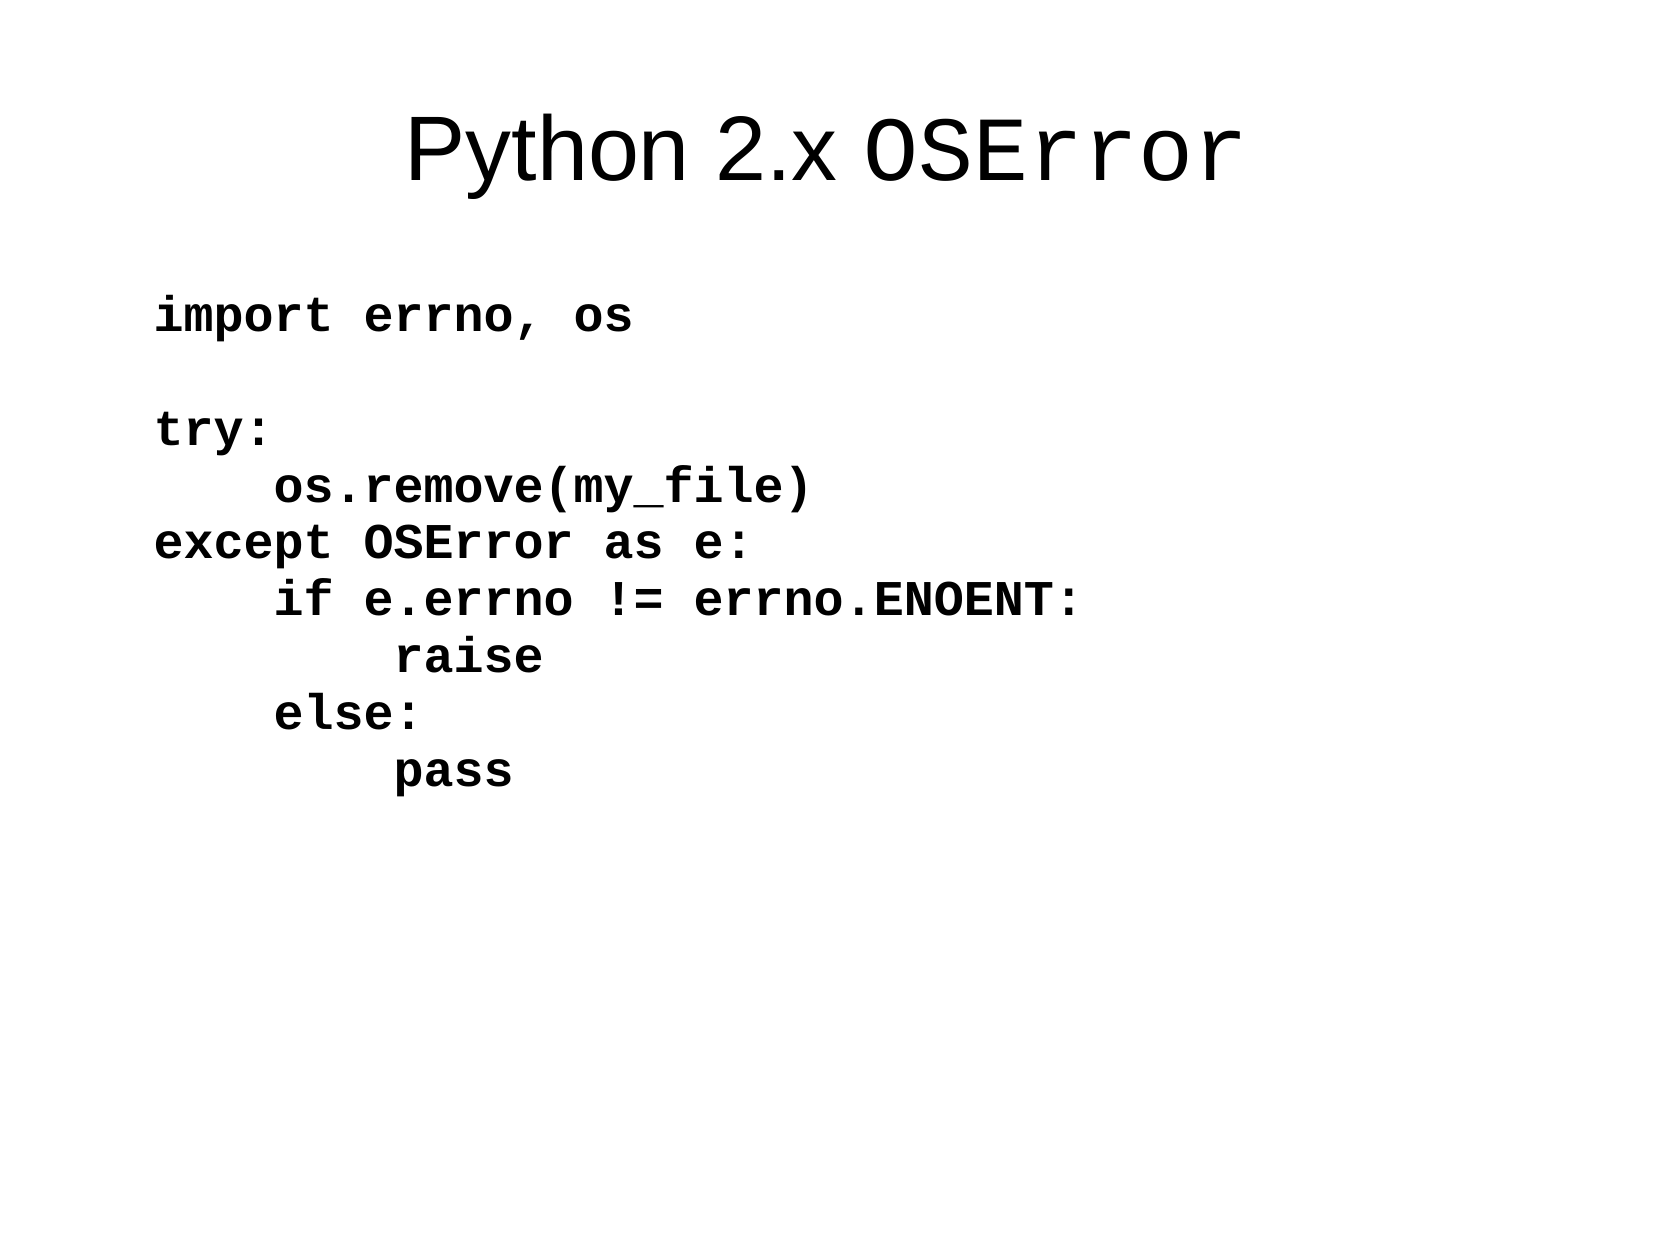

# Python 2.x OSError
import errno, os
try:
 os.remove(my_file)
except OSError as e:
 if e.errno != errno.ENOENT:
 raise
 else:
 pass